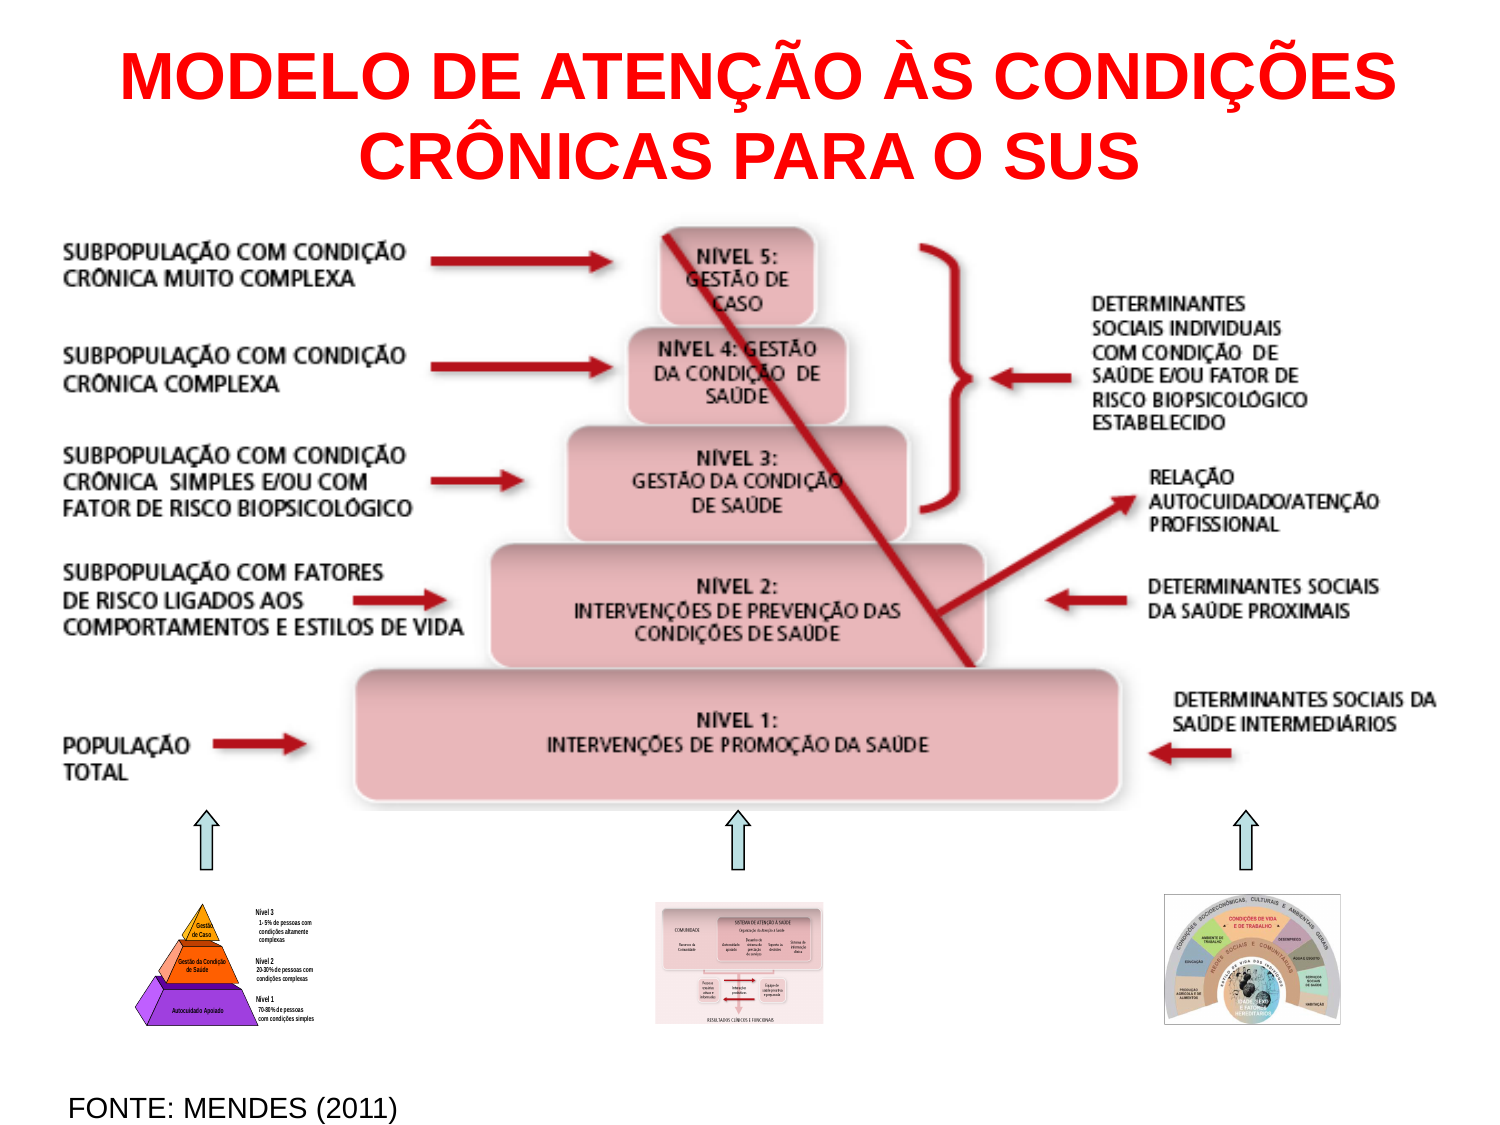

MODELO DE ATENÇÃO ÀS CONDIÇÕES CRÔNICAS PARA O SUS
FONTE: MENDES (2011)